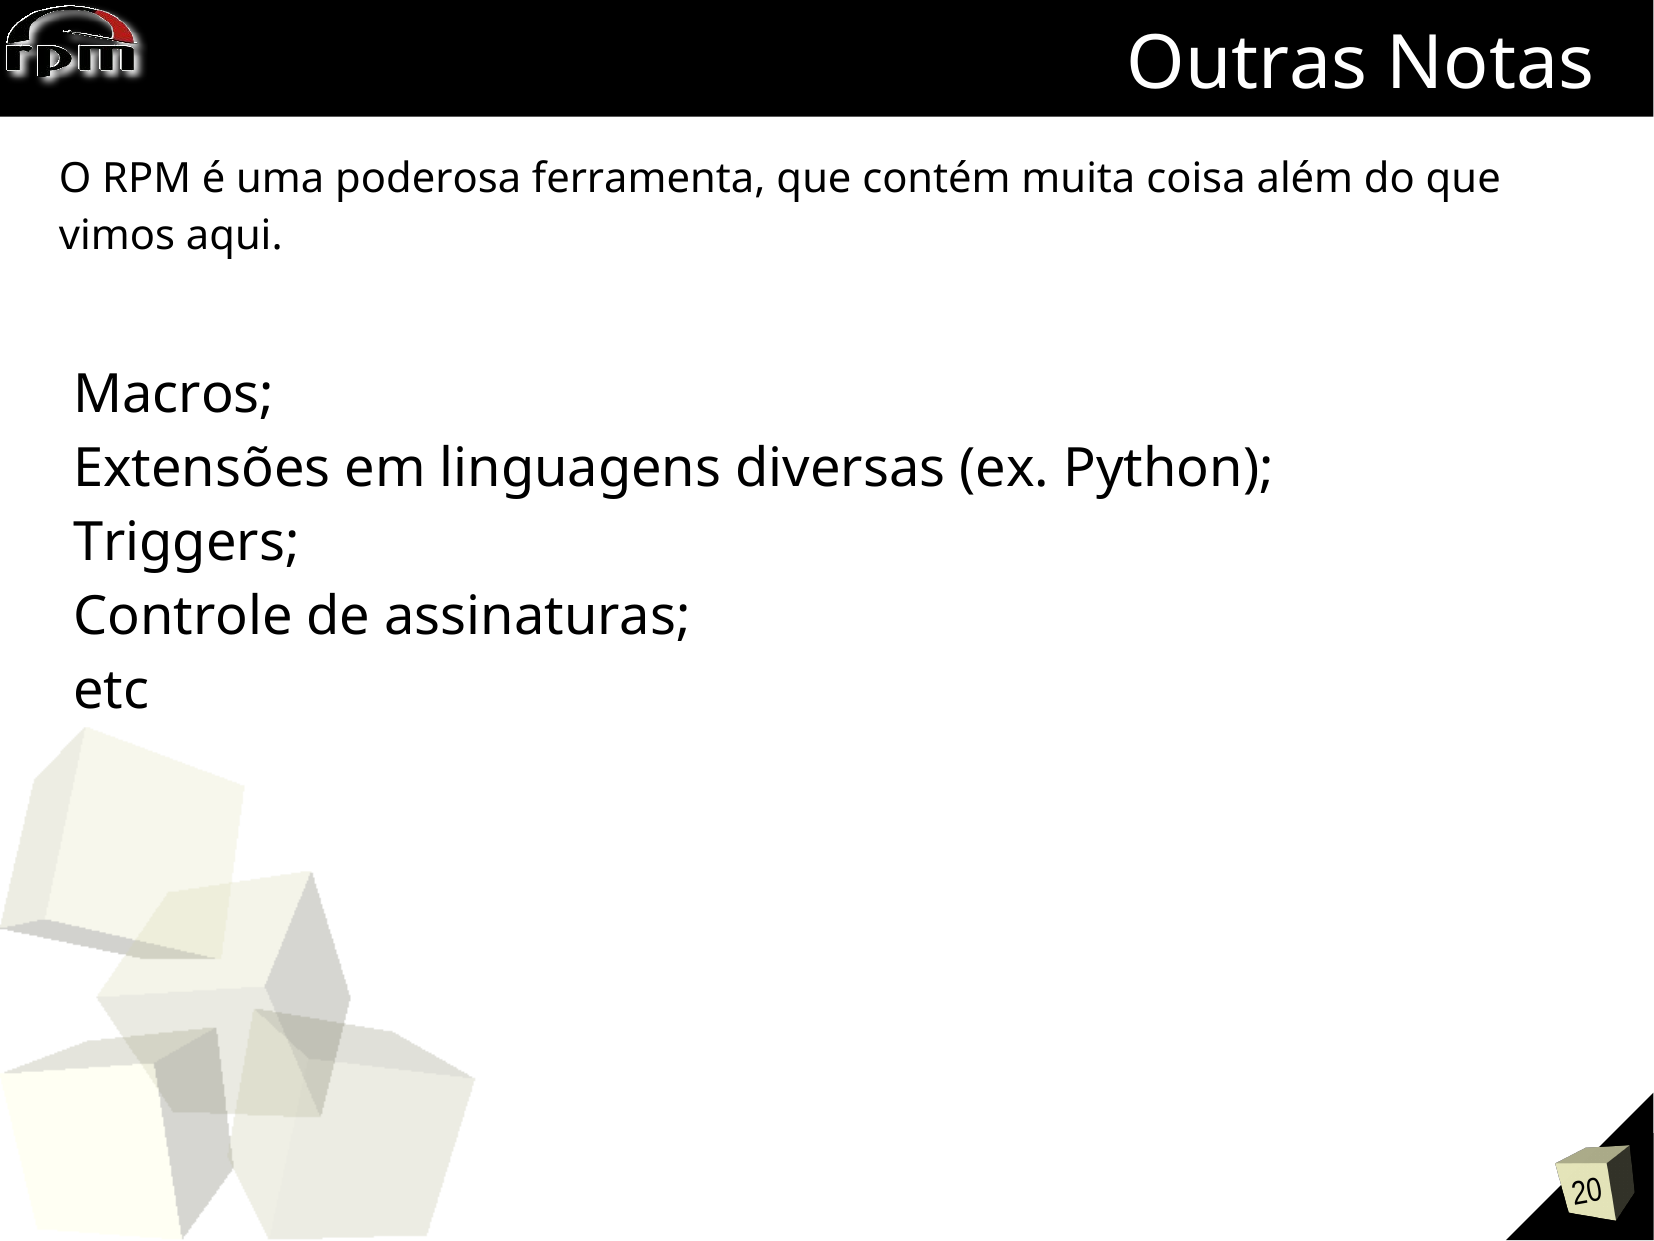

# Outras Notas
O RPM é uma poderosa ferramenta, que contém muita coisa além do que vimos aqui.
 Macros;
 Extensões em linguagens diversas (ex. Python);
 Triggers;
 Controle de assinaturas;
 etc